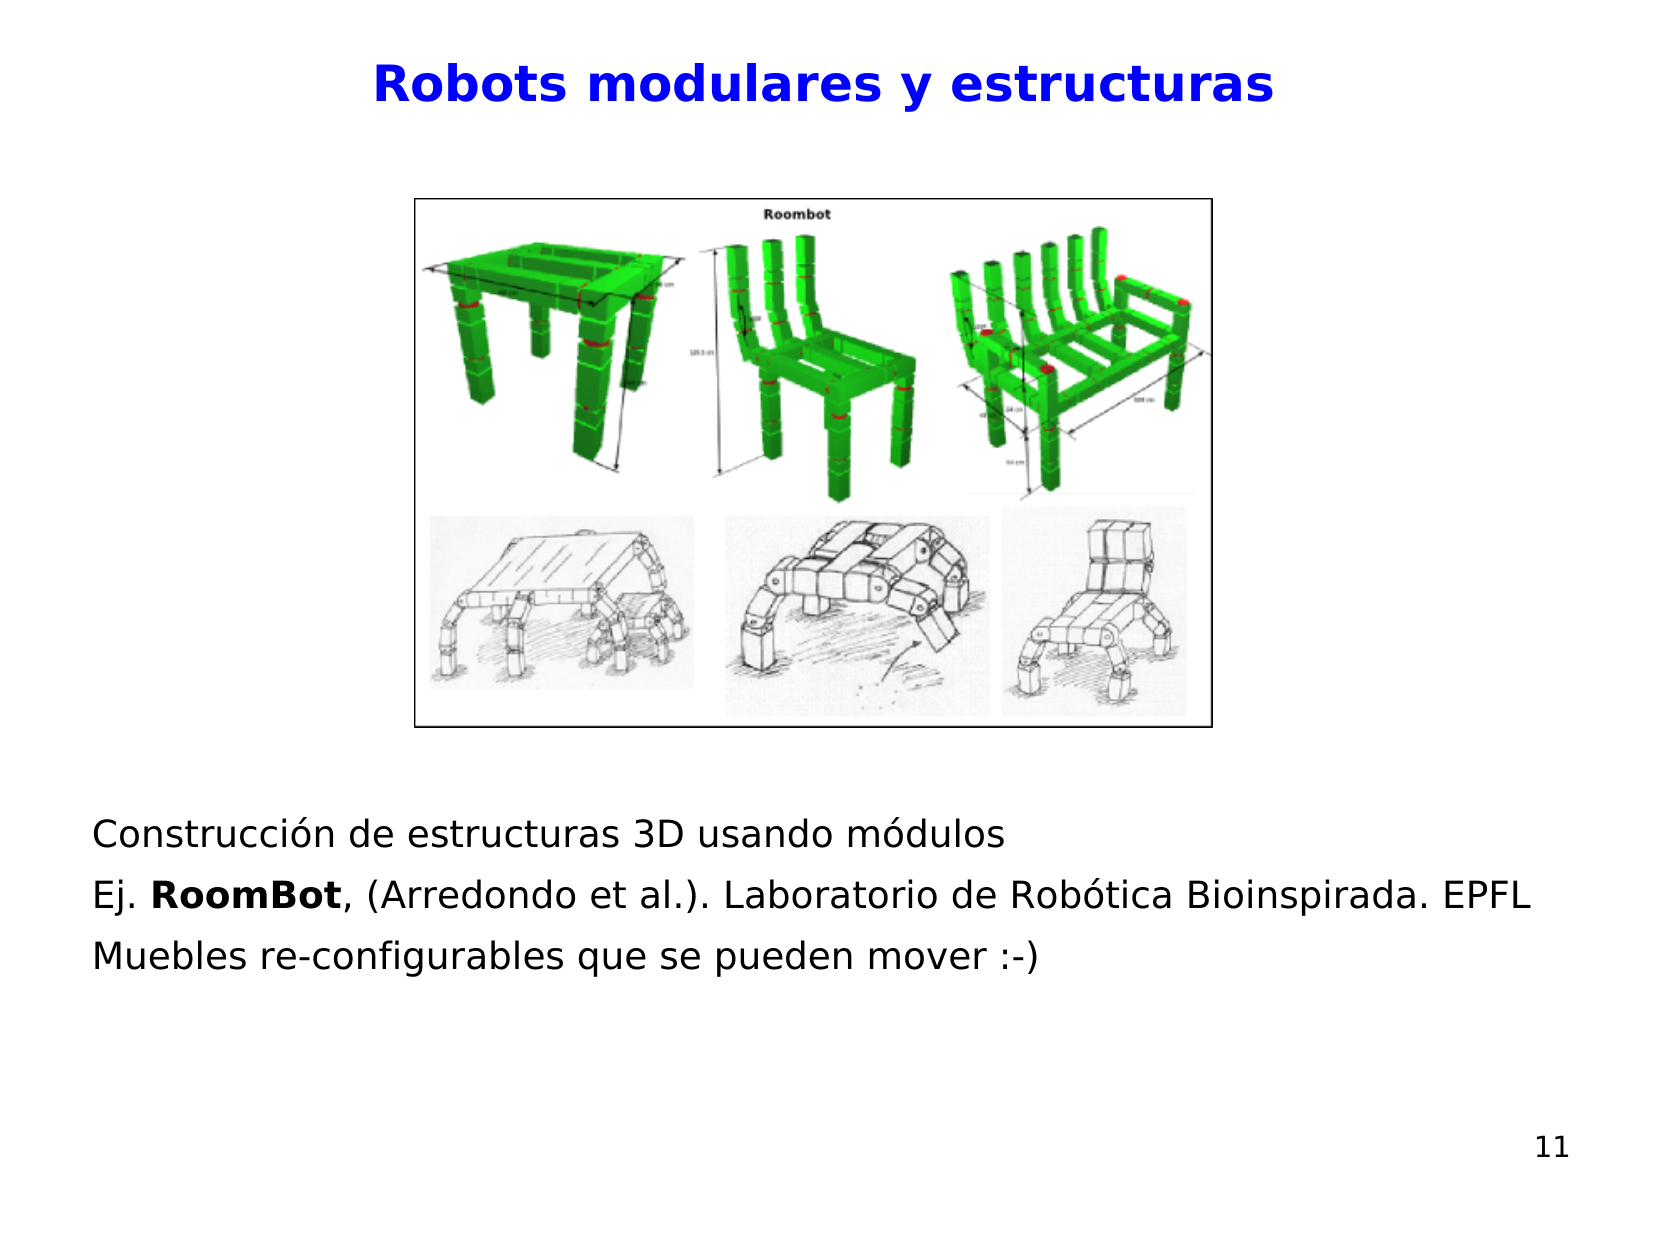

Robots modulares y estructuras
 Construcción de estructuras 3D usando módulos
 Ej. RoomBot, (Arredondo et al.). Laboratorio de Robótica Bioinspirada. EPFL
 Muebles re-configurables que se pueden mover :-)
11